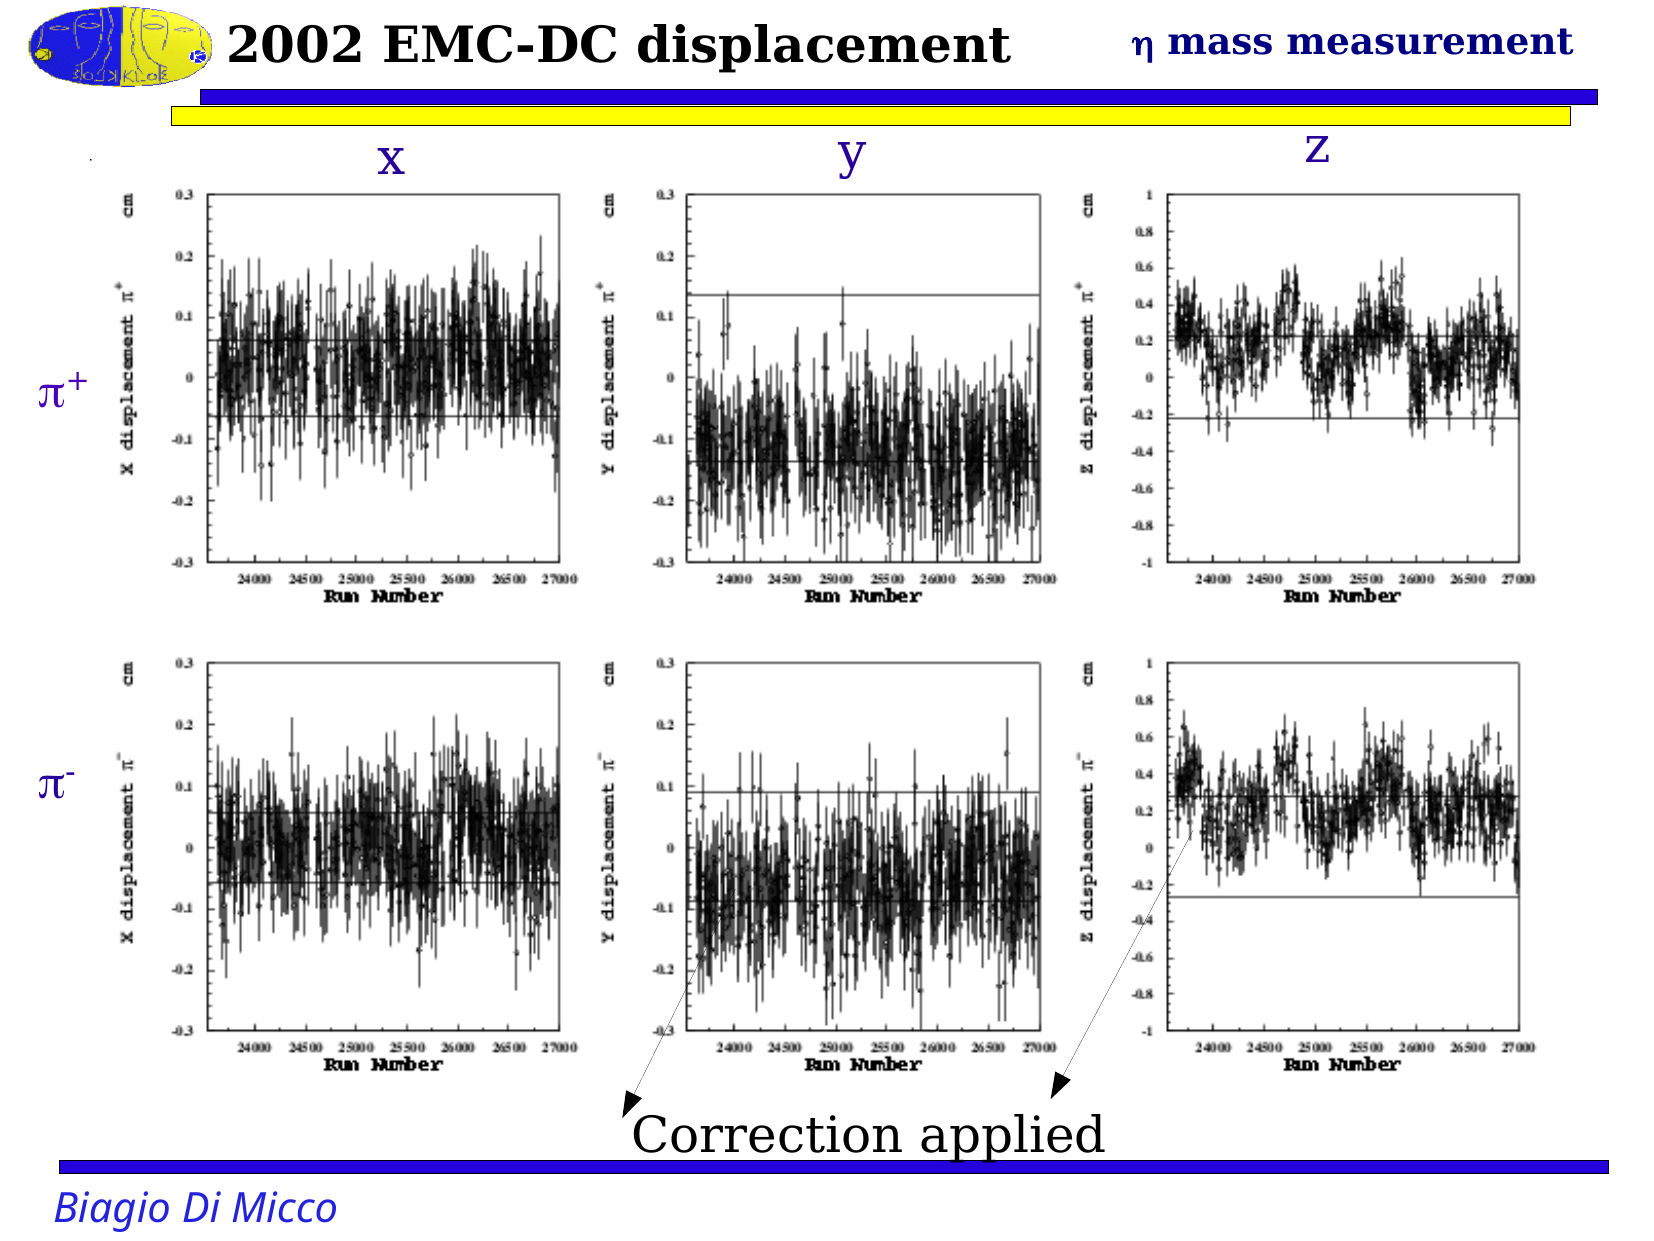

2002 EMC-DC displacement
z
y
x
p+
p-
Correction applied